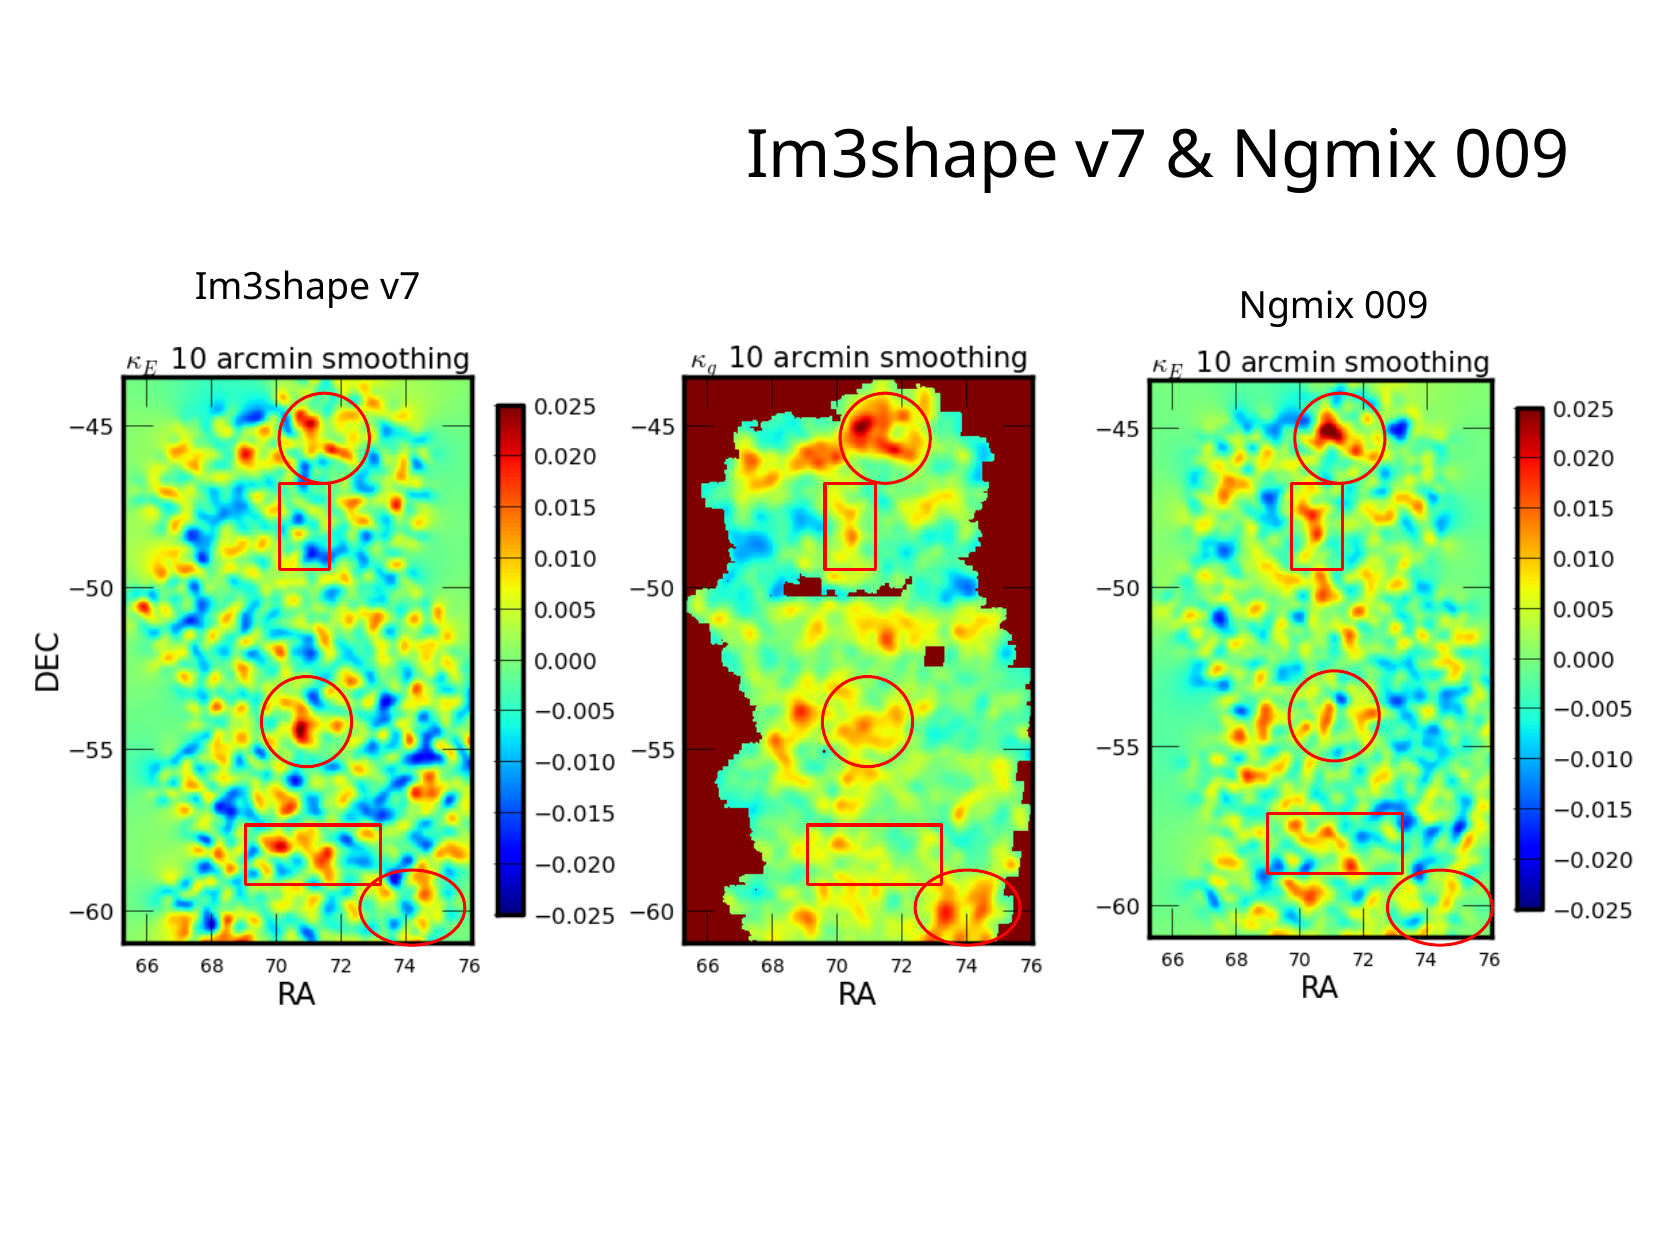

# Im3shape v7 & Ngmix 009
Im3shape v7
Ngmix 009